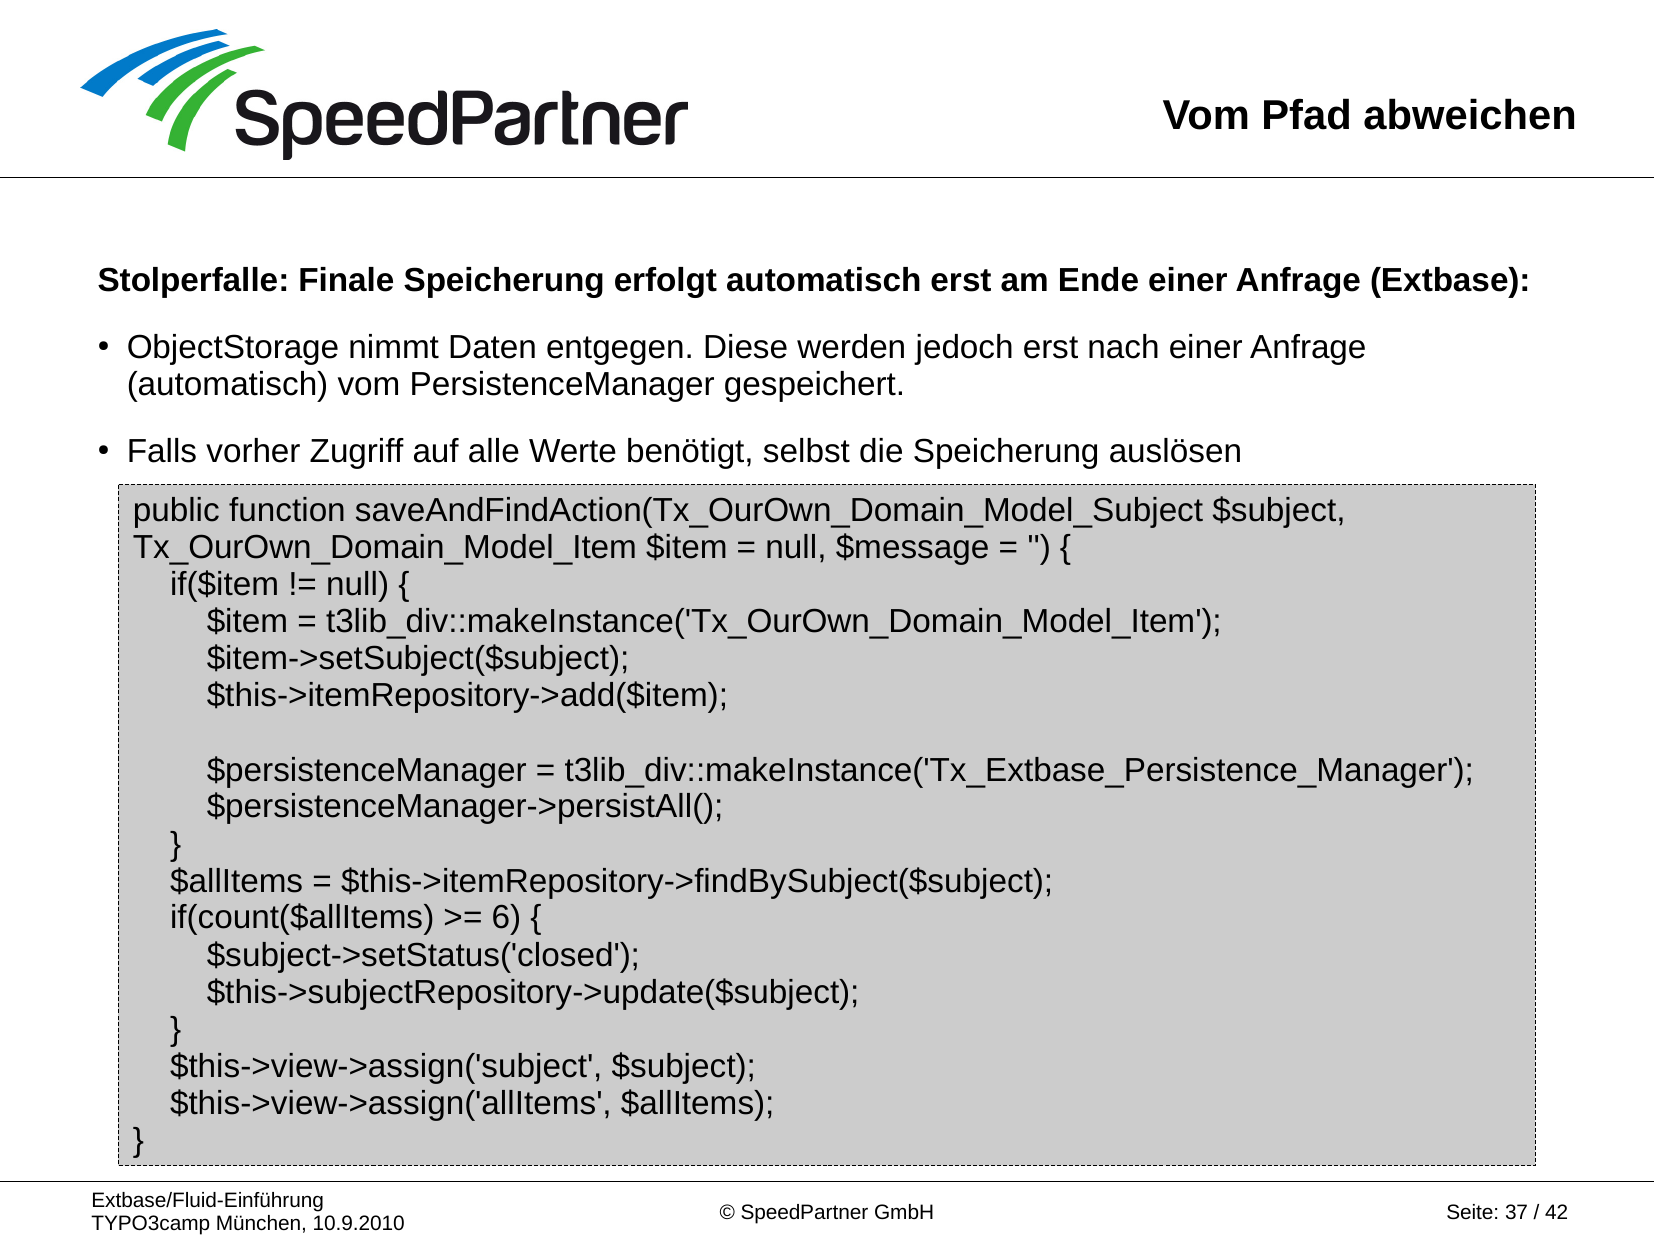

# Vom Pfad abweichen
Stolperfalle: Finale Speicherung erfolgt automatisch erst am Ende einer Anfrage (Extbase):
ObjectStorage nimmt Daten entgegen. Diese werden jedoch erst nach einer Anfrage (automatisch) vom PersistenceManager gespeichert.
Falls vorher Zugriff auf alle Werte benötigt, selbst die Speicherung auslösen
public function saveAndFindAction(Tx_OurOwn_Domain_Model_Subject $subject, Tx_OurOwn_Domain_Model_Item $item = null, $message = '') {
 if($item != null) {
 $item = t3lib_div::makeInstance('Tx_OurOwn_Domain_Model_Item');
 $item->setSubject($subject);
 $this->itemRepository->add($item);
 $persistenceManager = t3lib_div::makeInstance('Tx_Extbase_Persistence_Manager');
 $persistenceManager->persistAll();
 }
 $allItems = $this->itemRepository->findBySubject($subject);
 if(count($allItems) >= 6) {
 $subject->setStatus('closed');
 $this->subjectRepository->update($subject);
 }
 $this->view->assign('subject', $subject);
 $this->view->assign('allItems', $allItems);
}